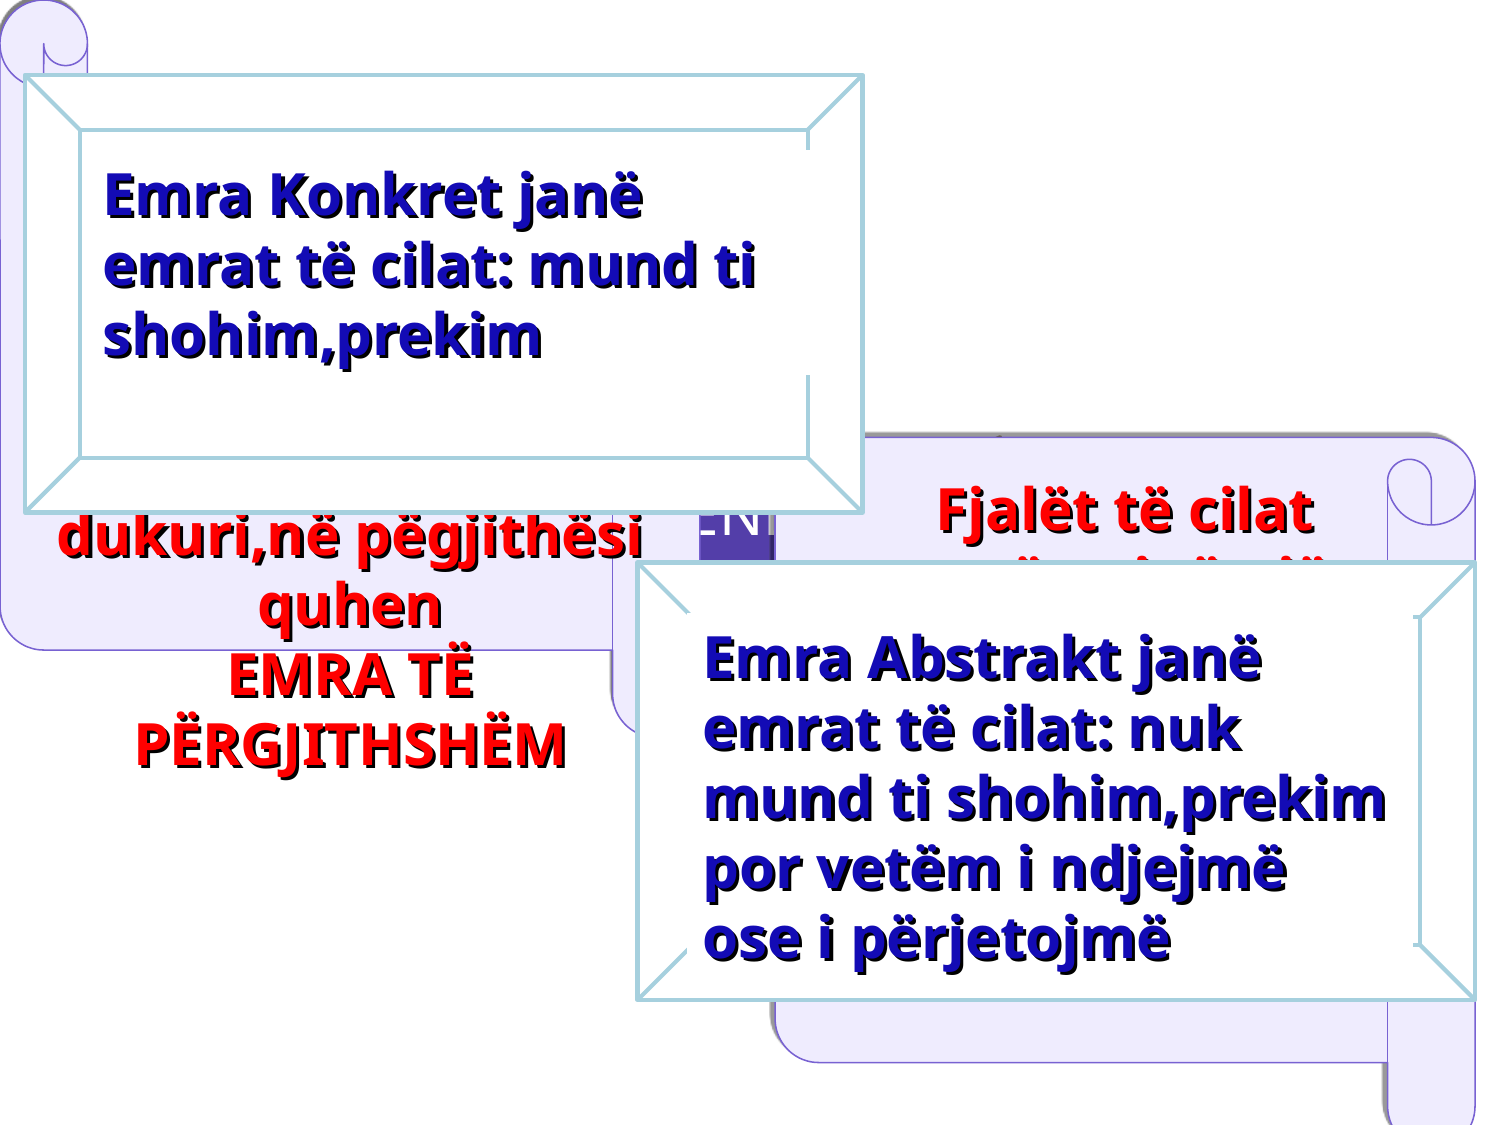

Fjalët të cilat emërtojnë sende,njerëz,kafshë,
bimë,insekte, objekte,
dukuri,në pëgjithësi quhen
EMRA TË PËRGJITHSHËM
Emra Konkret janë emrat të cilat: mund ti shohim,prekim
MBAJ MEND
Fjalët të cilat emërtojnë një send,njeri,kafshë,
bimë,insekt, objekt,
dukuri, të veçuar quhen
EMRA TË PËRVEÇËM
Emra Abstrakt janë emrat të cilat: nuk mund ti shohim,prekim por vetëm i ndjejmë ose i përjetojmë